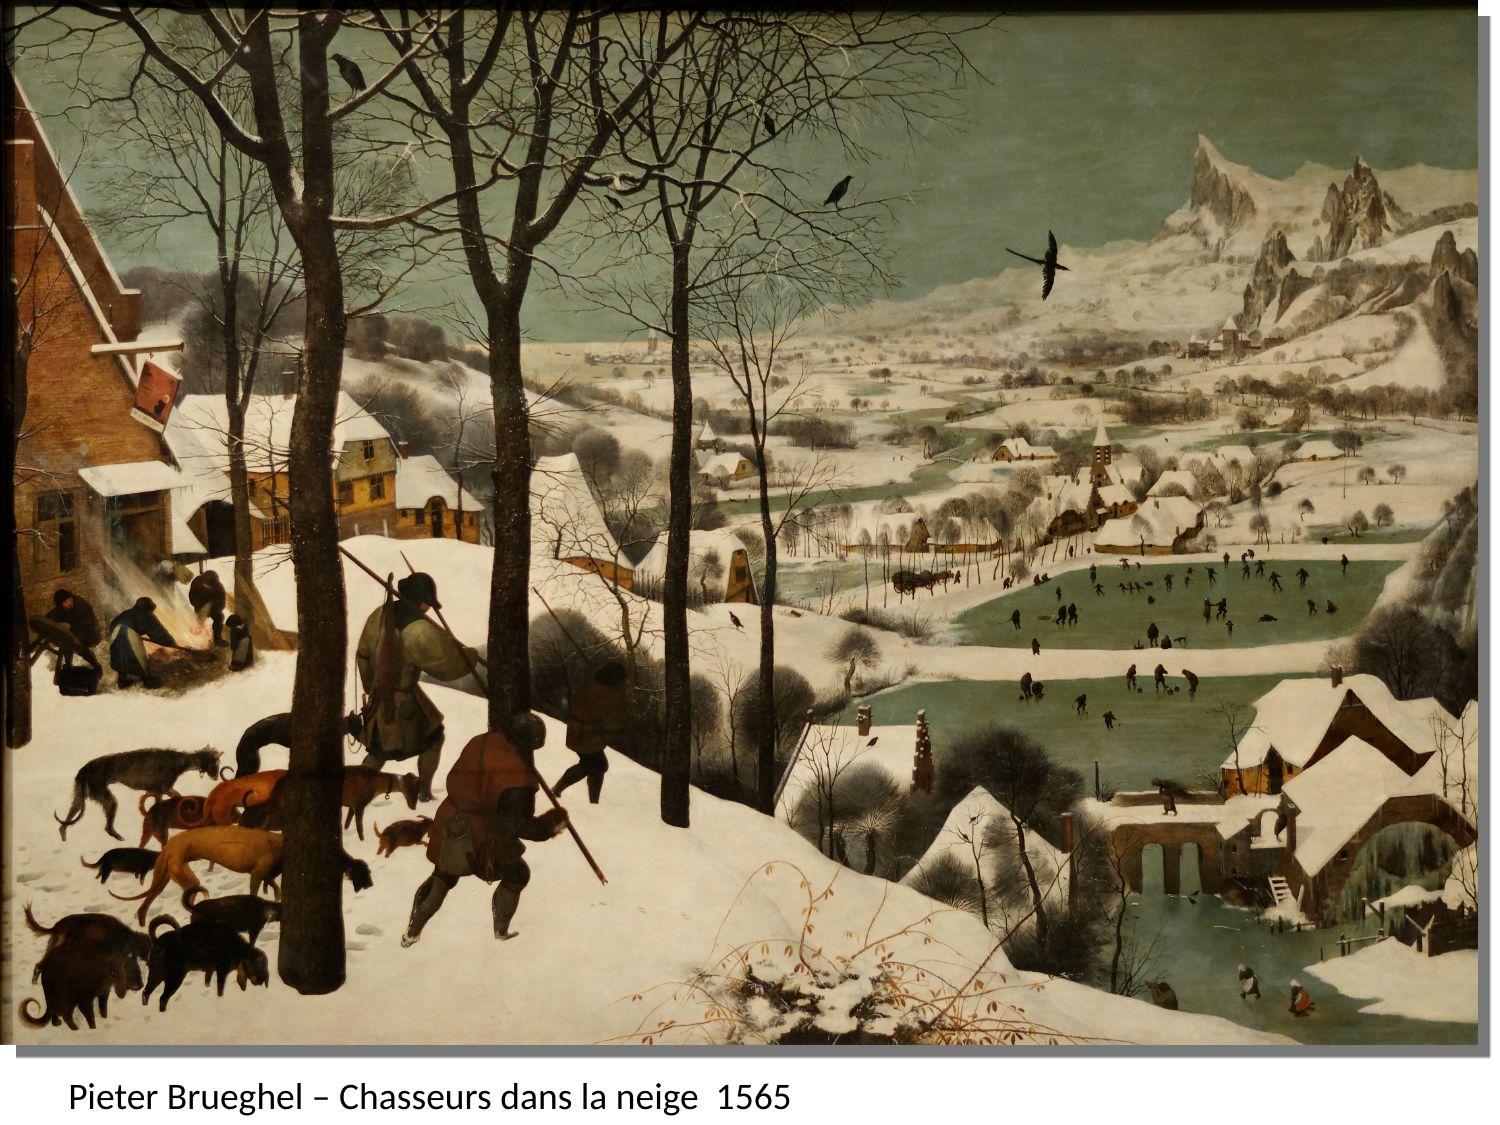

Pieter Brueghel – Chasseurs dans la neige 1565